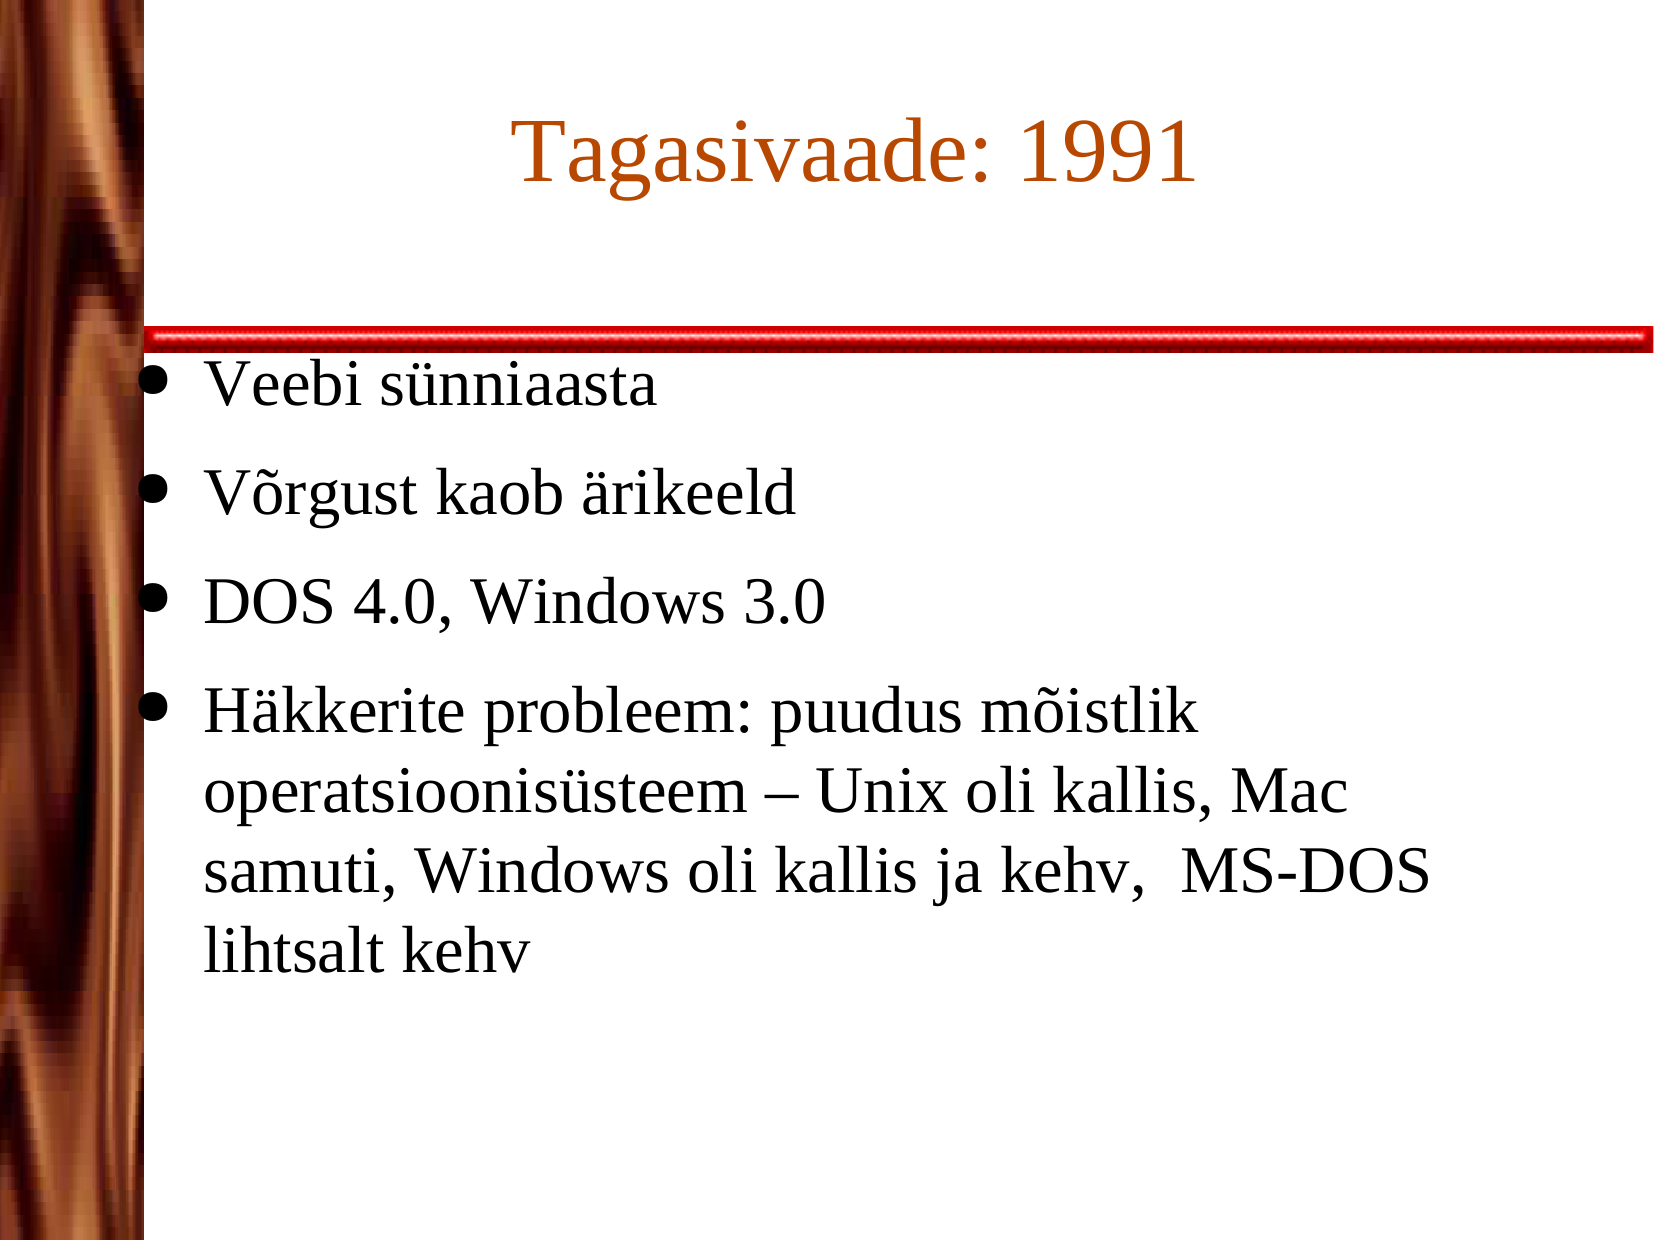

# Tagasivaade: 1991
Veebi sünniaasta
Võrgust kaob ärikeeld
DOS 4.0, Windows 3.0
Häkkerite probleem: puudus mõistlik operatsioonisüsteem – Unix oli kallis, Mac samuti, Windows oli kallis ja kehv, MS-DOS lihtsalt kehv